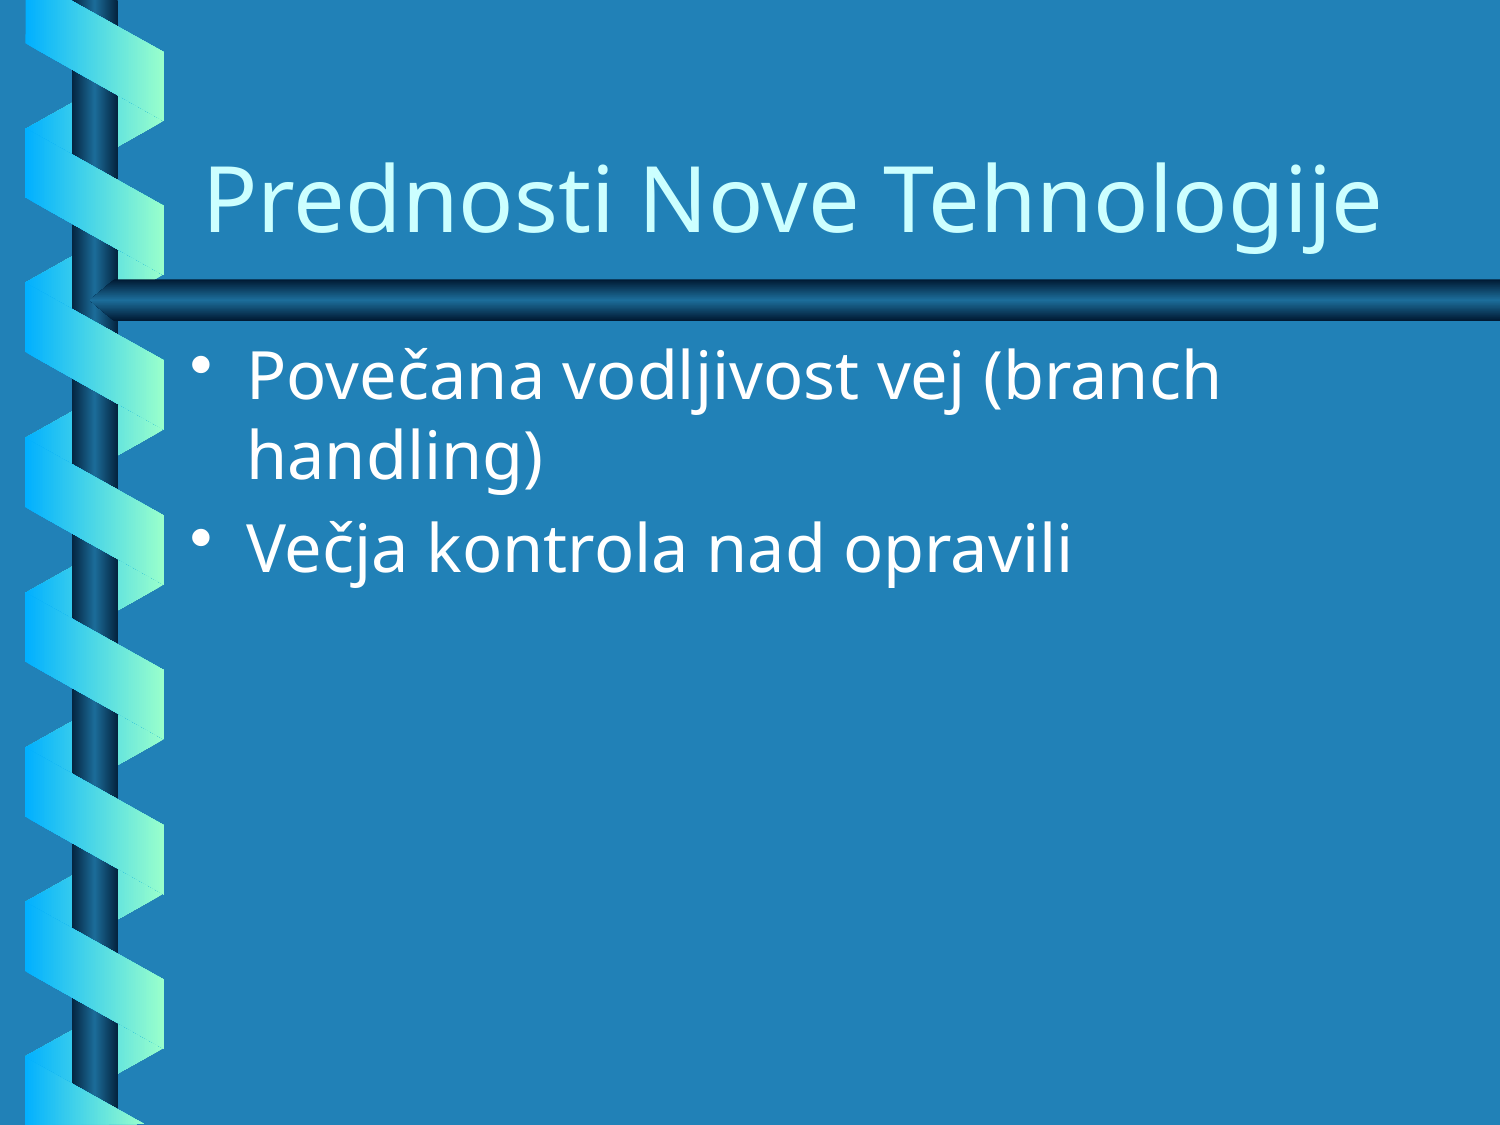

# Prednosti Nove Tehnologije
Povečana vodljivost vej (branch handling)
Večja kontrola nad opravili